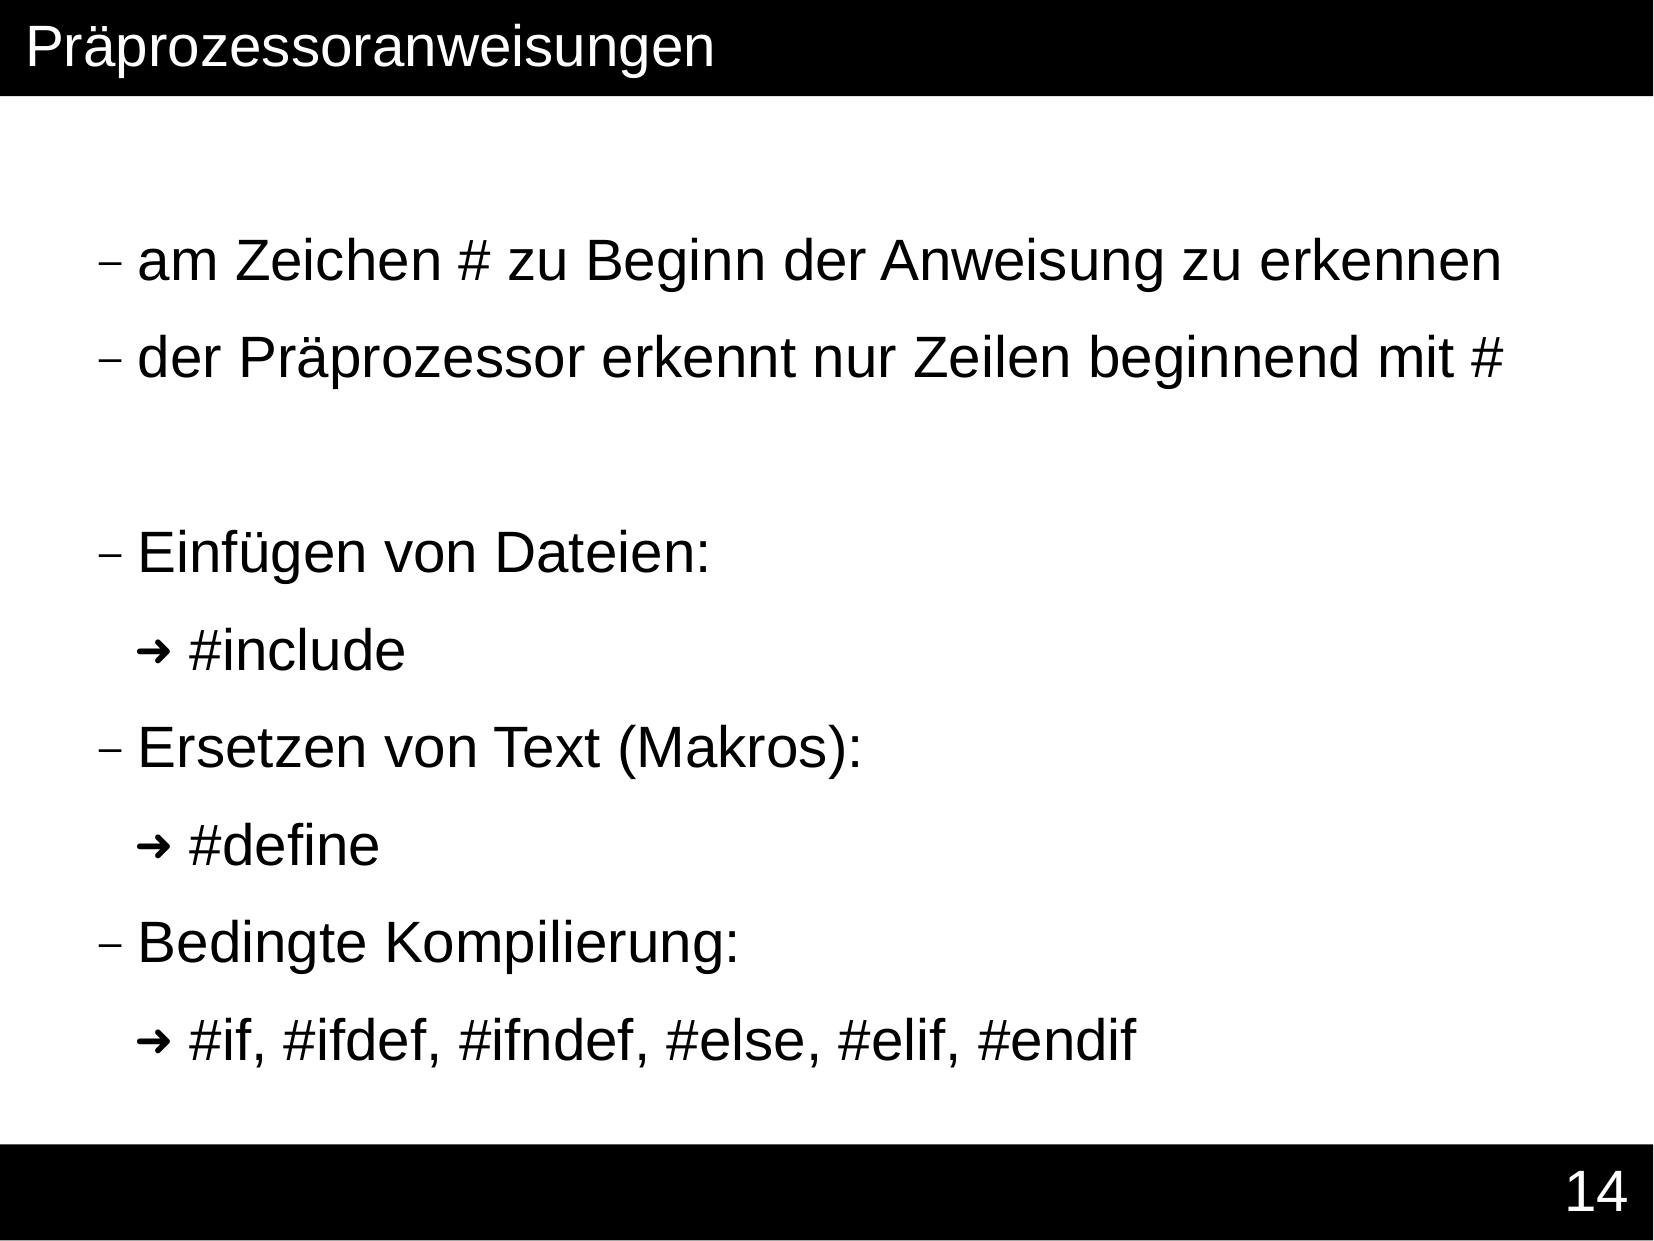

Präprozessoranweisungen
 am Zeichen # zu Beginn der Anweisung zu erkennen
 der Präprozessor erkennt nur Zeilen beginnend mit #
 Einfügen von Dateien:
 #include
 Ersetzen von Text (Makros):
 #define
 Bedingte Kompilierung:
 #if, #ifdef, #ifndef, #else, #elif, #endif
14